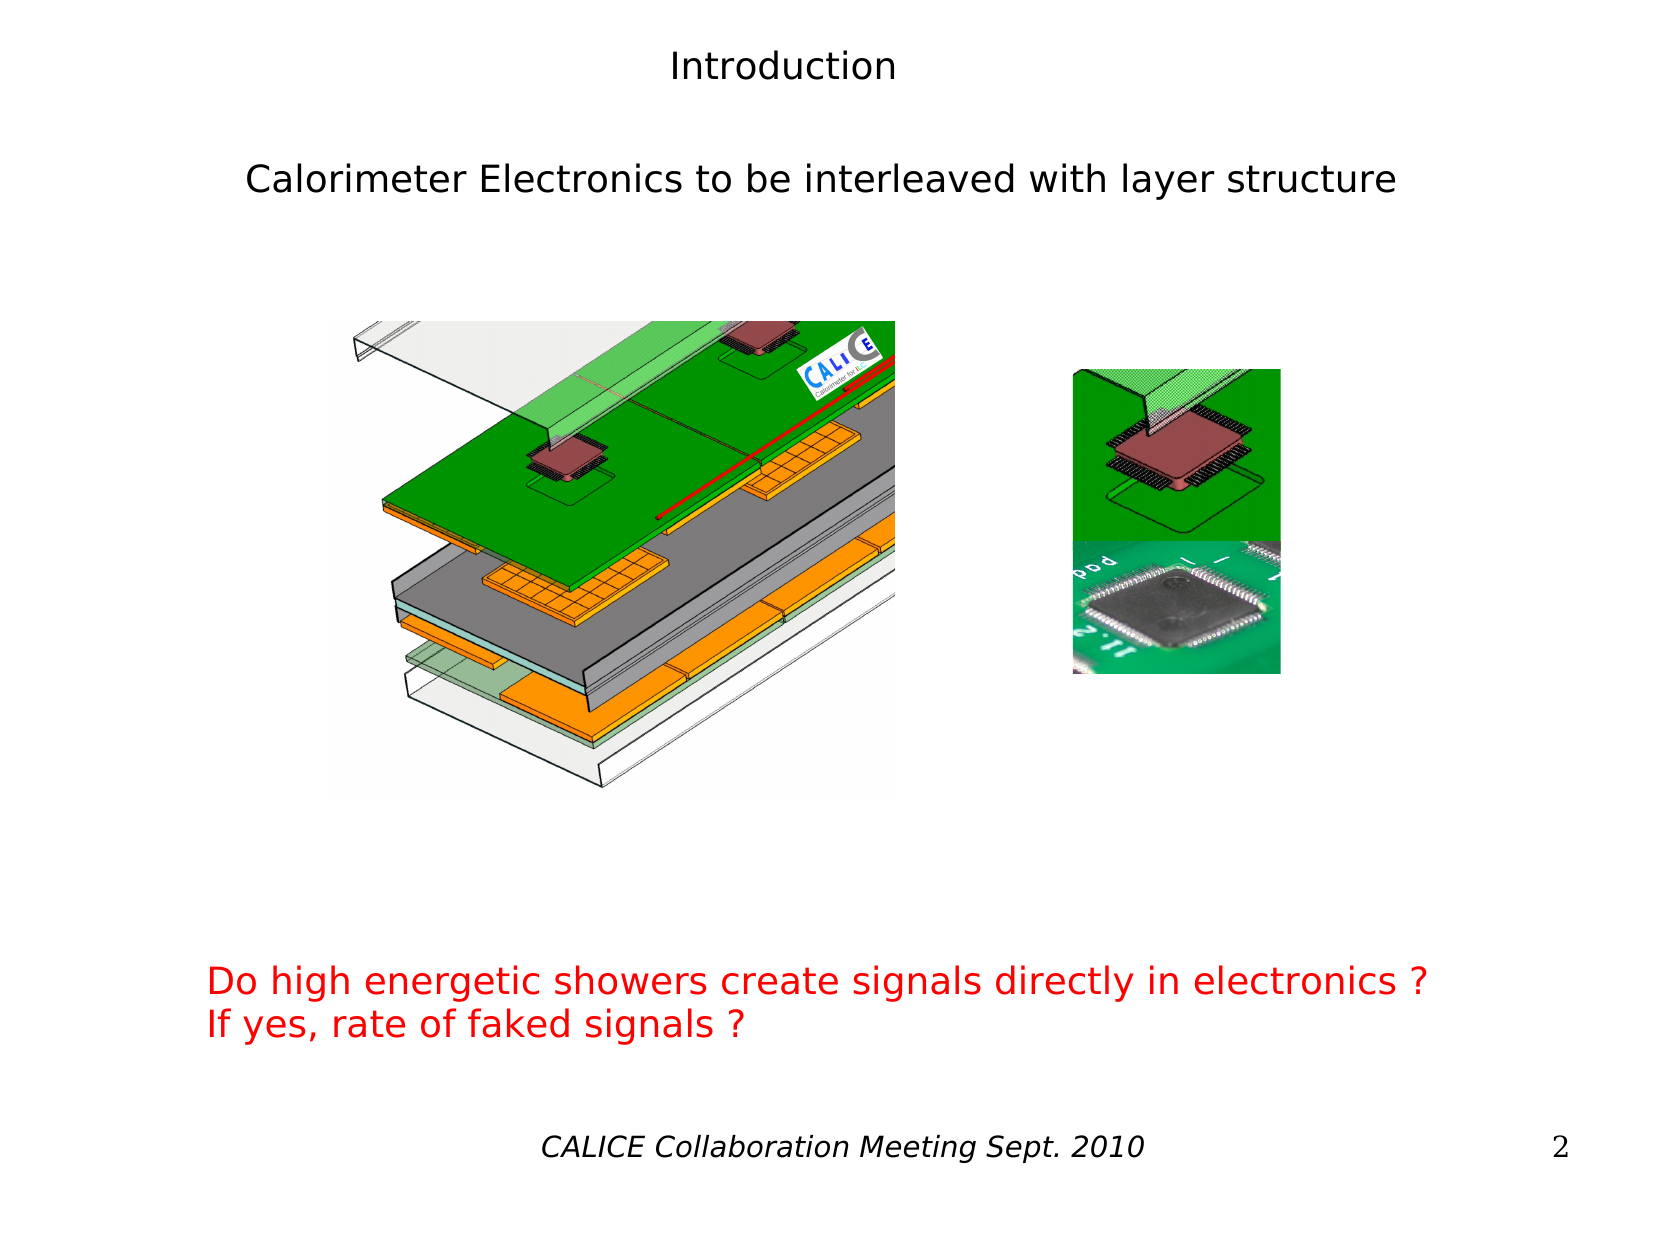

Introduction
Calorimeter Electronics to be interleaved with layer structure
Do high energetic showers create signals directly in electronics ?
If yes, rate of faked signals ?
2